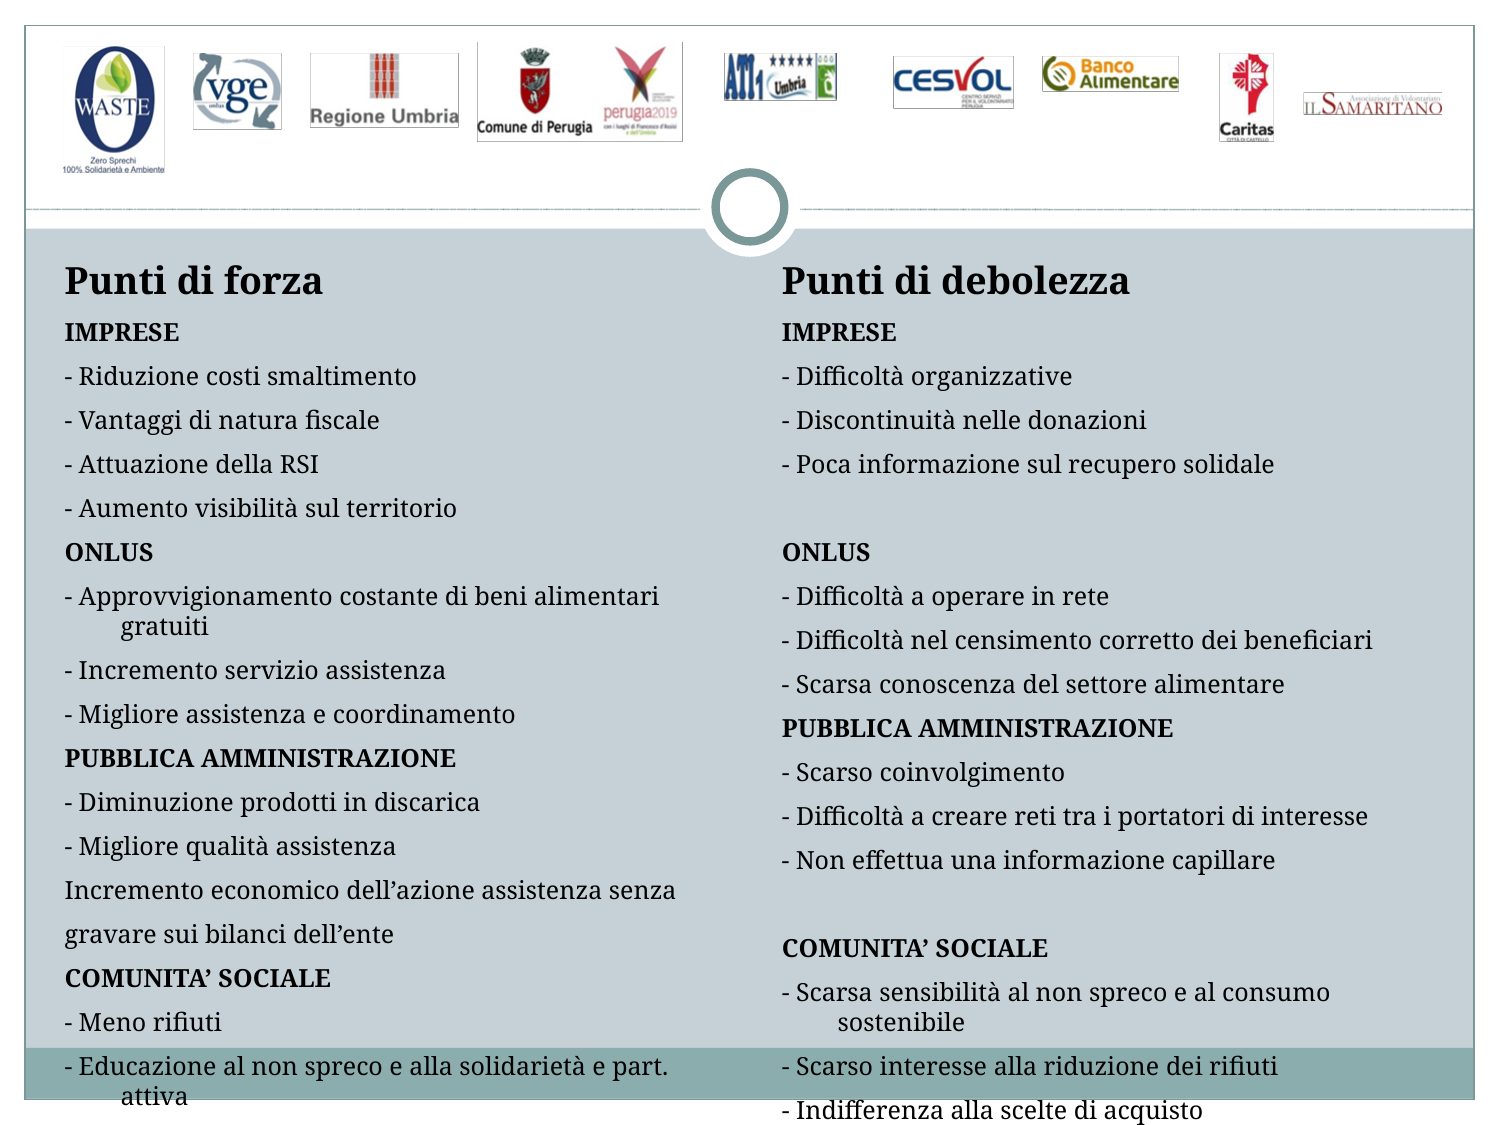

# Punti di forza
IMPRESE
- Riduzione costi smaltimento
- Vantaggi di natura fiscale
- Attuazione della RSI
- Aumento visibilità sul territorio
ONLUS
- Approvvigionamento costante di beni alimentari gratuiti
- Incremento servizio assistenza
- Migliore assistenza e coordinamento
PUBBLICA AMMINISTRAZIONE
- Diminuzione prodotti in discarica
- Migliore qualità assistenza
Incremento economico dell’azione assistenza senza
gravare sui bilanci dell’ente
COMUNITA’ SOCIALE
- Meno rifiuti
- Educazione al non spreco e alla solidarietà e part. attiva
- Acquisti in imprese “etiche”
Punti di debolezza
IMPRESE
- Difficoltà organizzative
- Discontinuità nelle donazioni
- Poca informazione sul recupero solidale
ONLUS
- Difficoltà a operare in rete
- Difficoltà nel censimento corretto dei beneficiari
- Scarsa conoscenza del settore alimentare
PUBBLICA AMMINISTRAZIONE
- Scarso coinvolgimento
- Difficoltà a creare reti tra i portatori di interesse
- Non effettua una informazione capillare
COMUNITA’ SOCIALE
- Scarsa sensibilità al non spreco e al consumo sostenibile
- Scarso interesse alla riduzione dei rifiuti
- Indifferenza alla scelte di acquisto